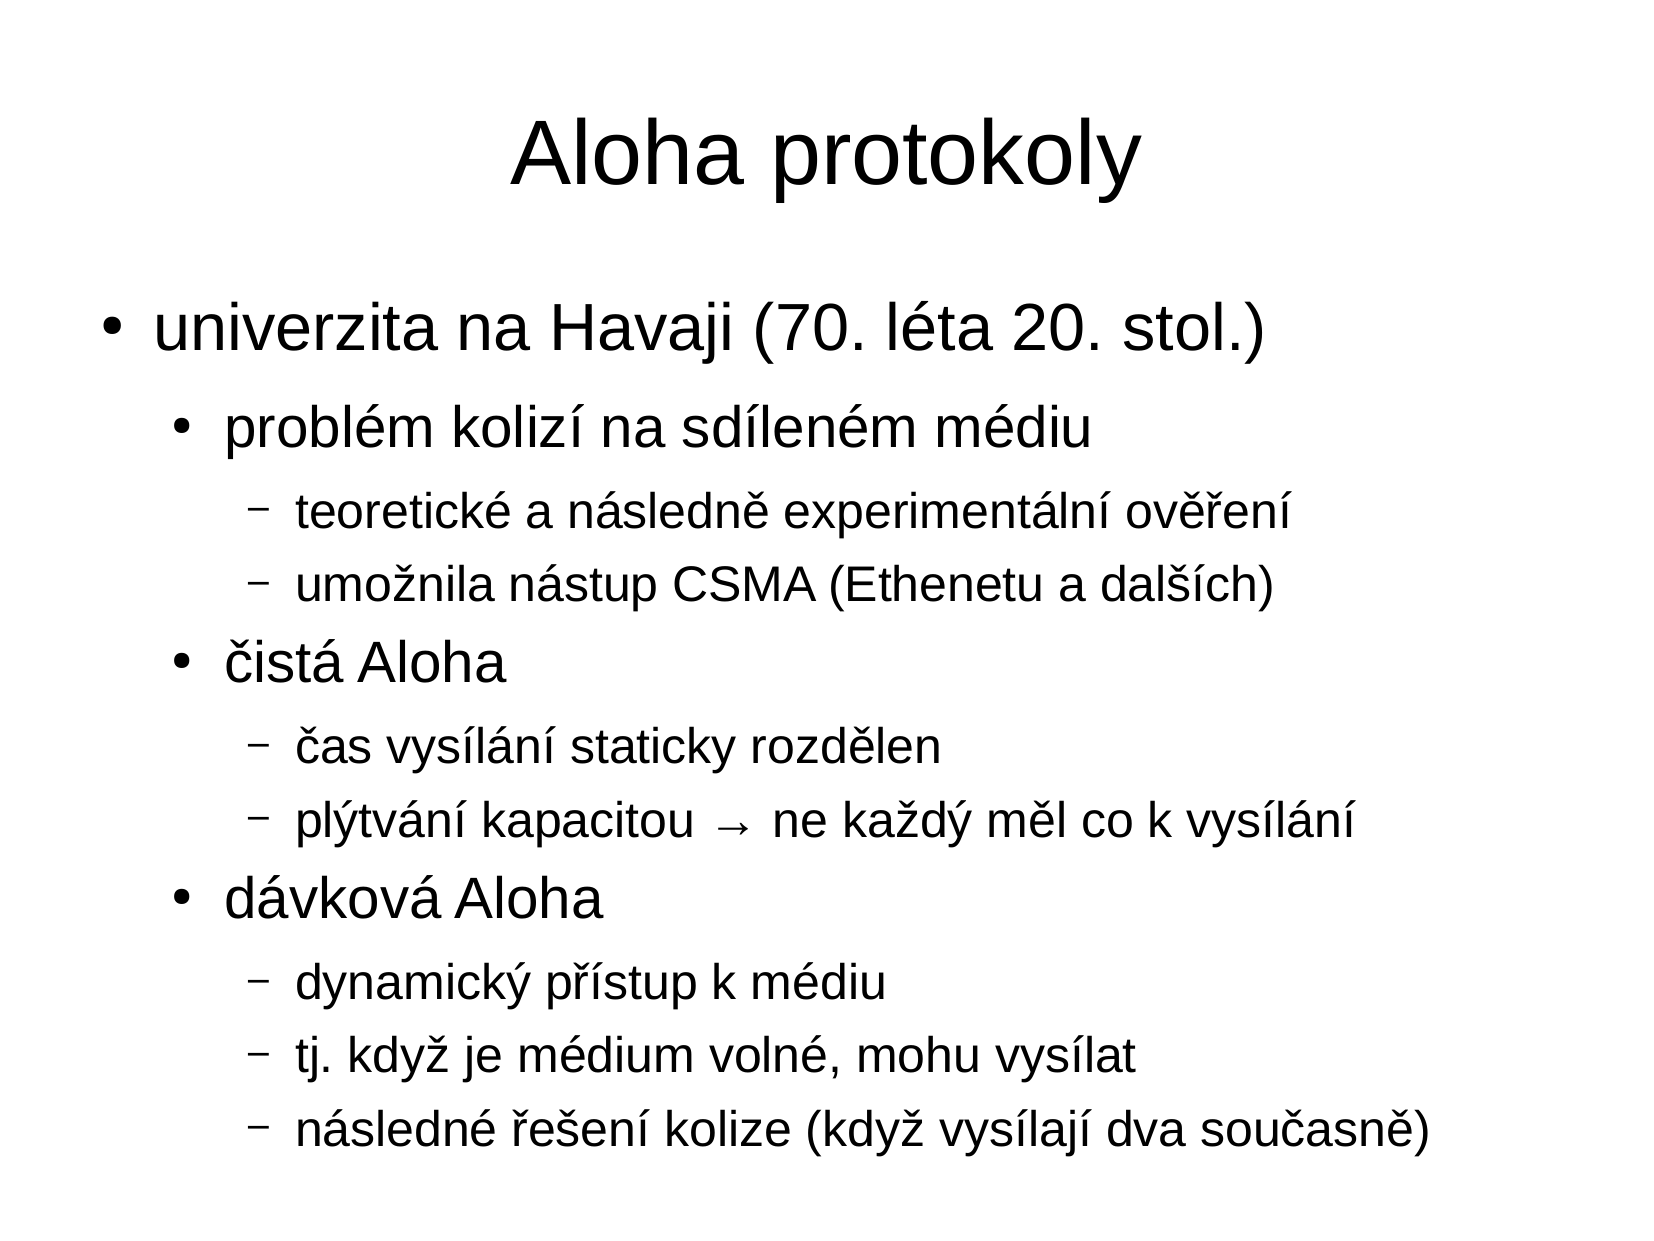

# Aloha protokoly
univerzita na Havaji (70. léta 20. stol.)
problém kolizí na sdíleném médiu
teoretické a následně experimentální ověření
umožnila nástup CSMA (Ethenetu a dalších)
čistá Aloha
čas vysílání staticky rozdělen
plýtvání kapacitou → ne každý měl co k vysílání
dávková Aloha
dynamický přístup k médiu
tj. když je médium volné, mohu vysílat
následné řešení kolize (když vysílají dva současně)